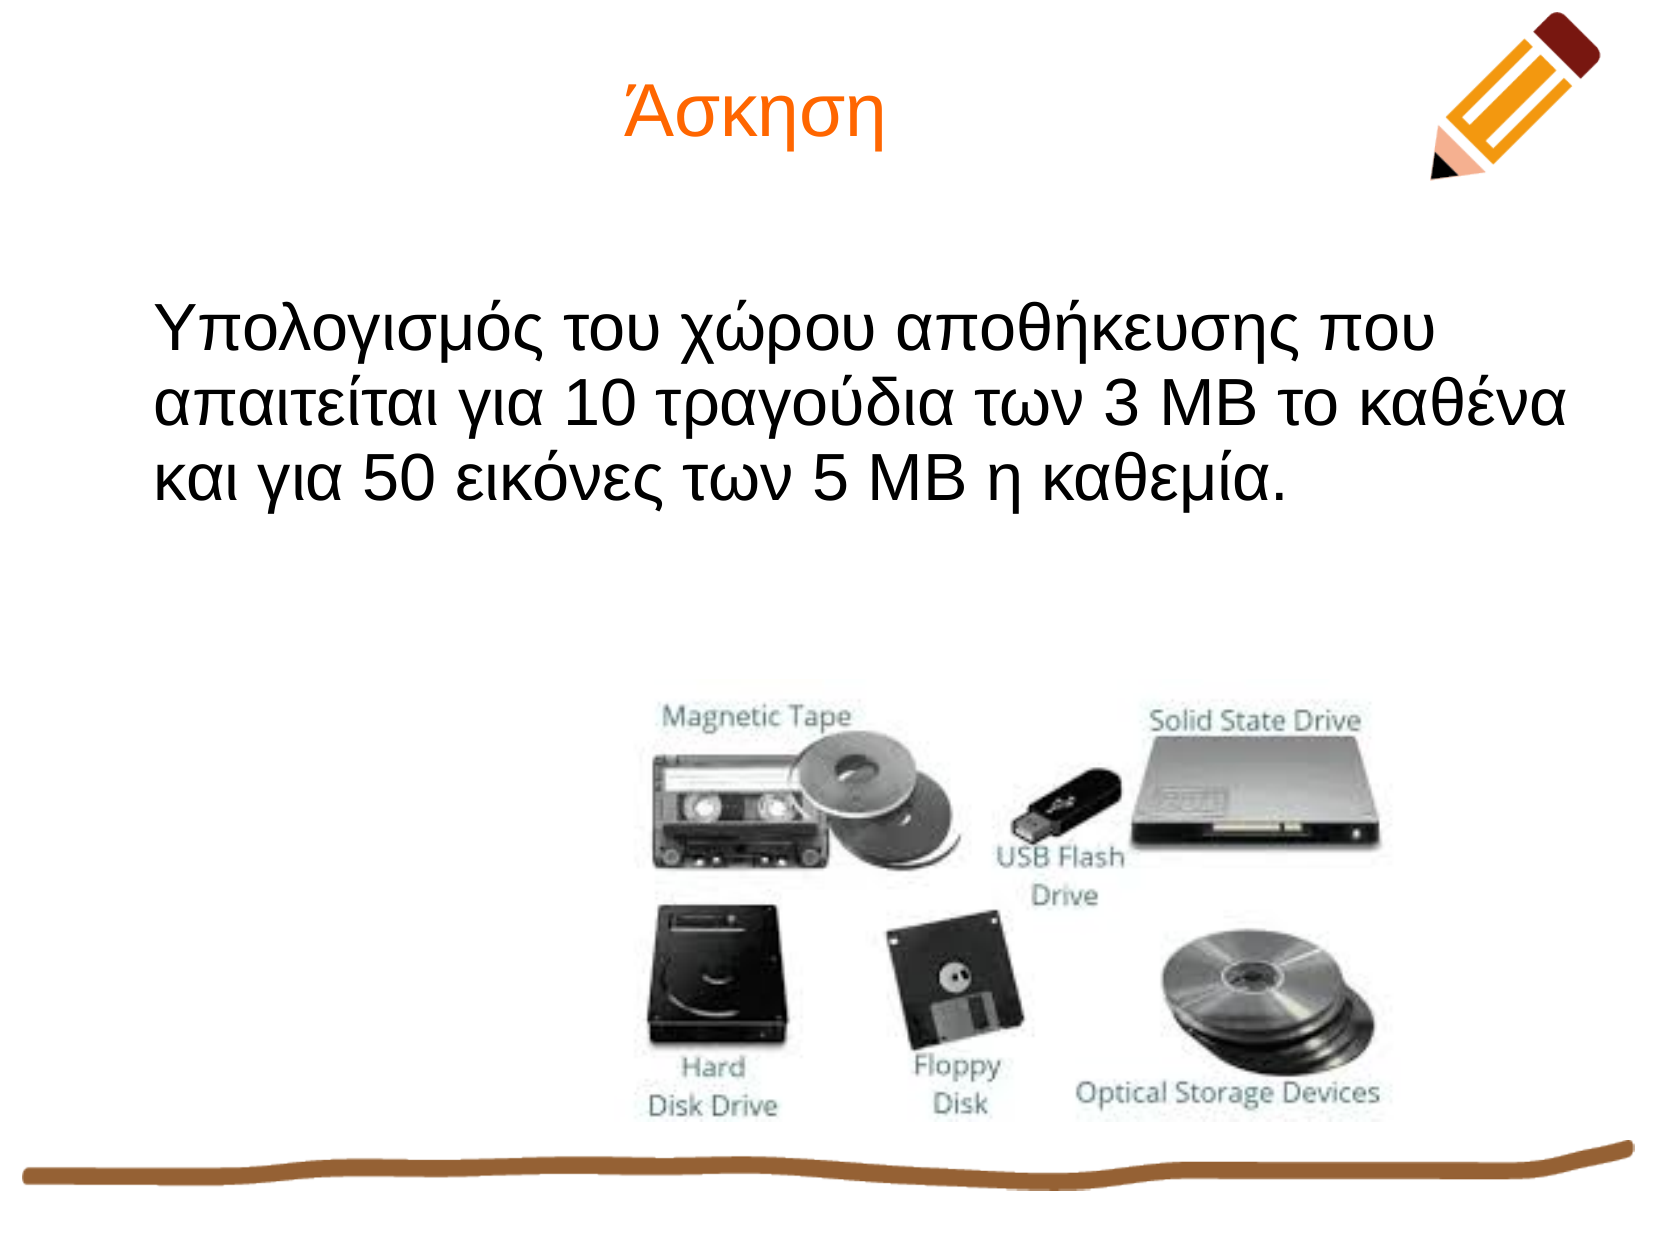

# Άσκηση
Υπολογισμός του χώρου αποθήκευσης που απαιτείται για 10 τραγούδια των 3 MB το καθένα και για 50 εικόνες των 5 MB η καθεμία.